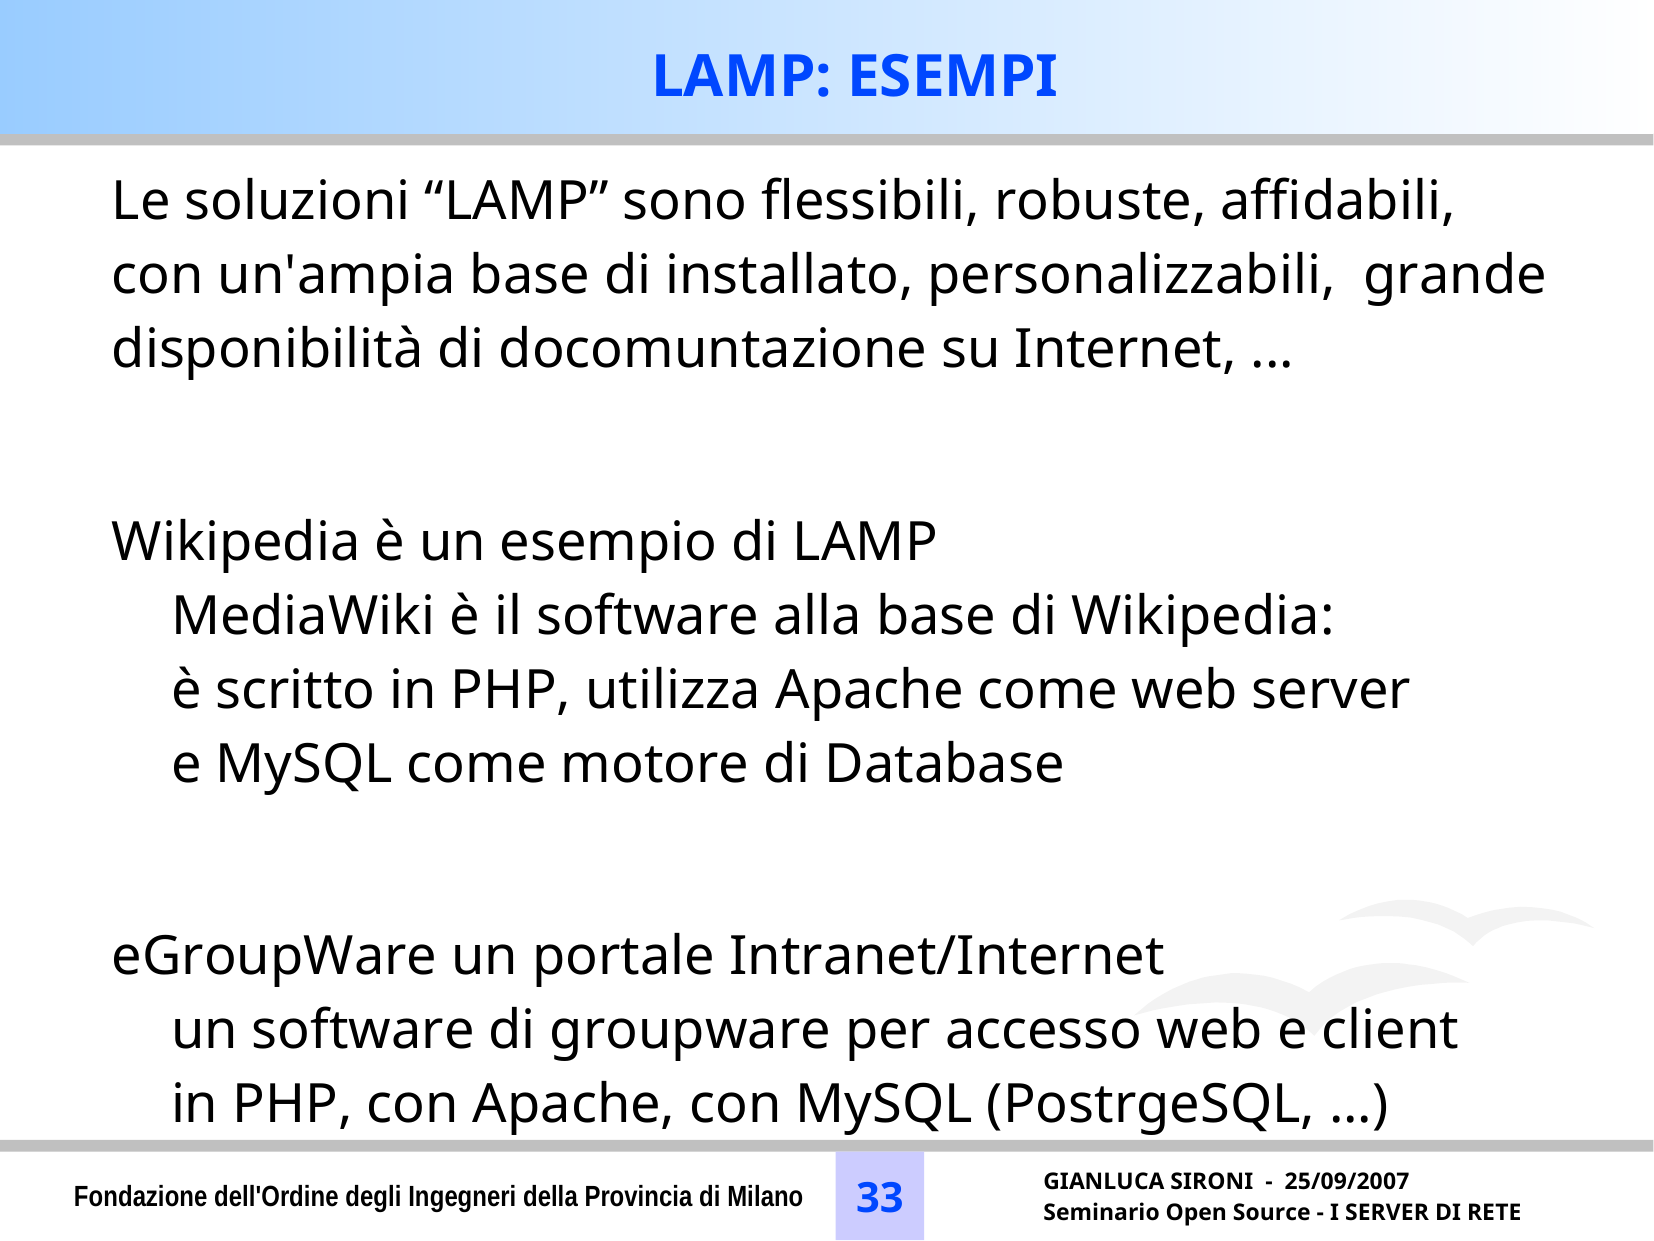

# LAMP: ESEMPI
Le soluzioni “LAMP” sono flessibili, robuste, affidabili,
con un'ampia base di installato, personalizzabili, grande disponibilità di docomuntazione su Internet, ...
Wikipedia è un esempio di LAMP
MediaWiki è il software alla base di Wikipedia:
è scritto in PHP, utilizza Apache come web server
e MySQL come motore di Database
eGroupWare un portale Intranet/Internet
un software di groupware per accesso web e client
in PHP, con Apache, con MySQL (PostrgeSQL, ...)